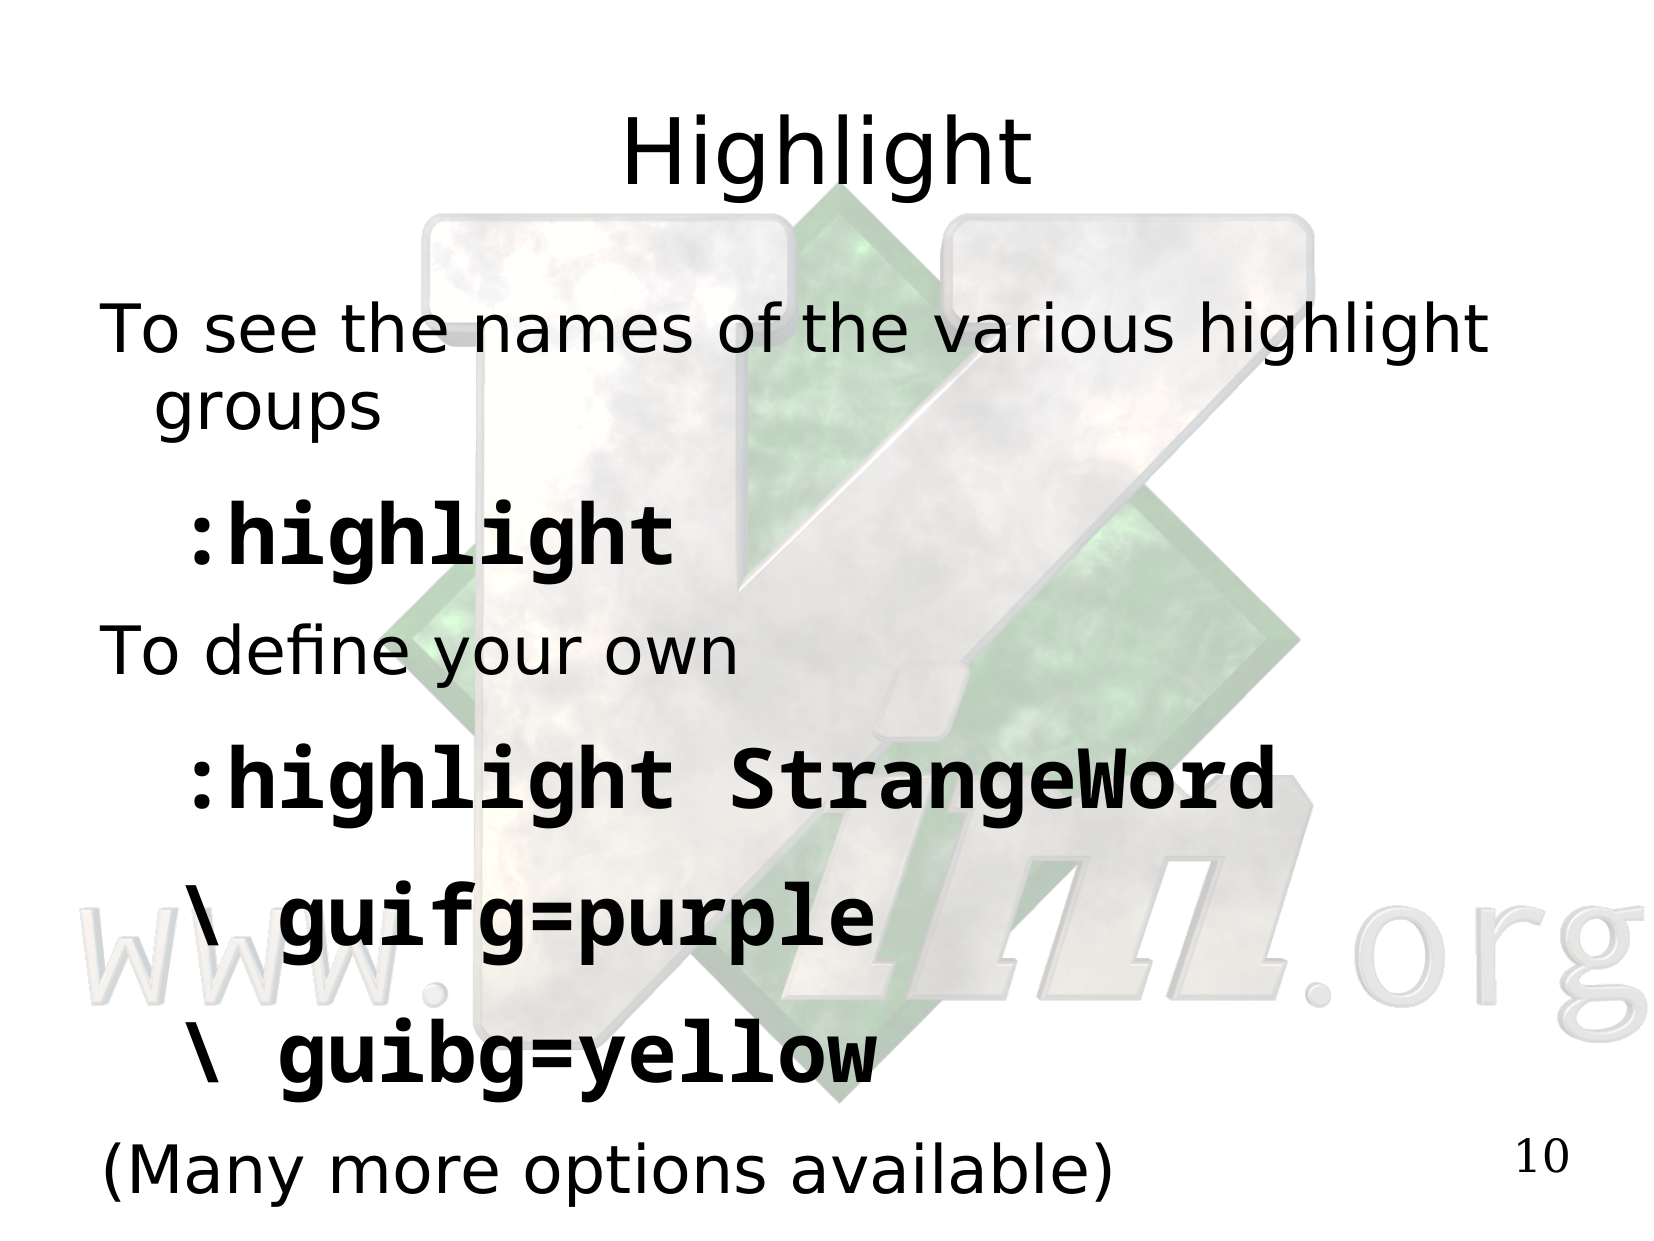

# Highlight
To see the names of the various highlight groups
:highlight
To define your own
:highlight StrangeWord
\ guifg=purple
\ guibg=yellow
(Many more options available)
10